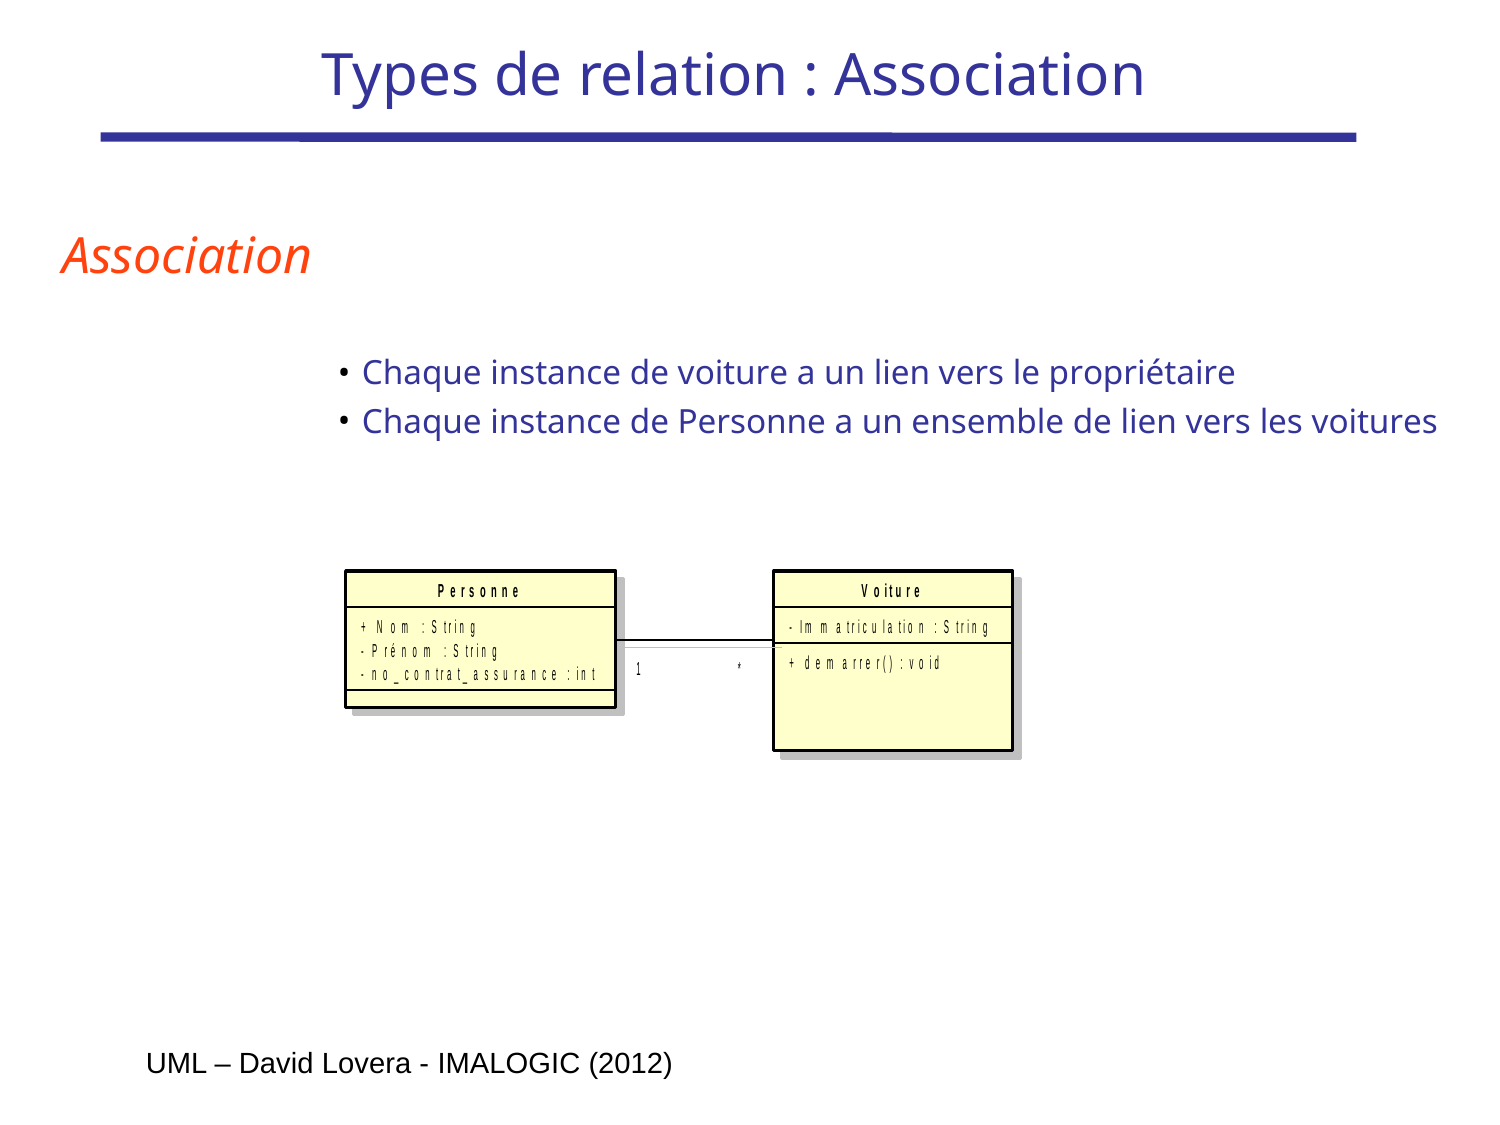

Types de relation : Association
# Association
Chaque instance de voiture a un lien vers le propriétaire
Chaque instance de Personne a un ensemble de lien vers les voitures
UML – David Lovera - IMALOGIC (2012)